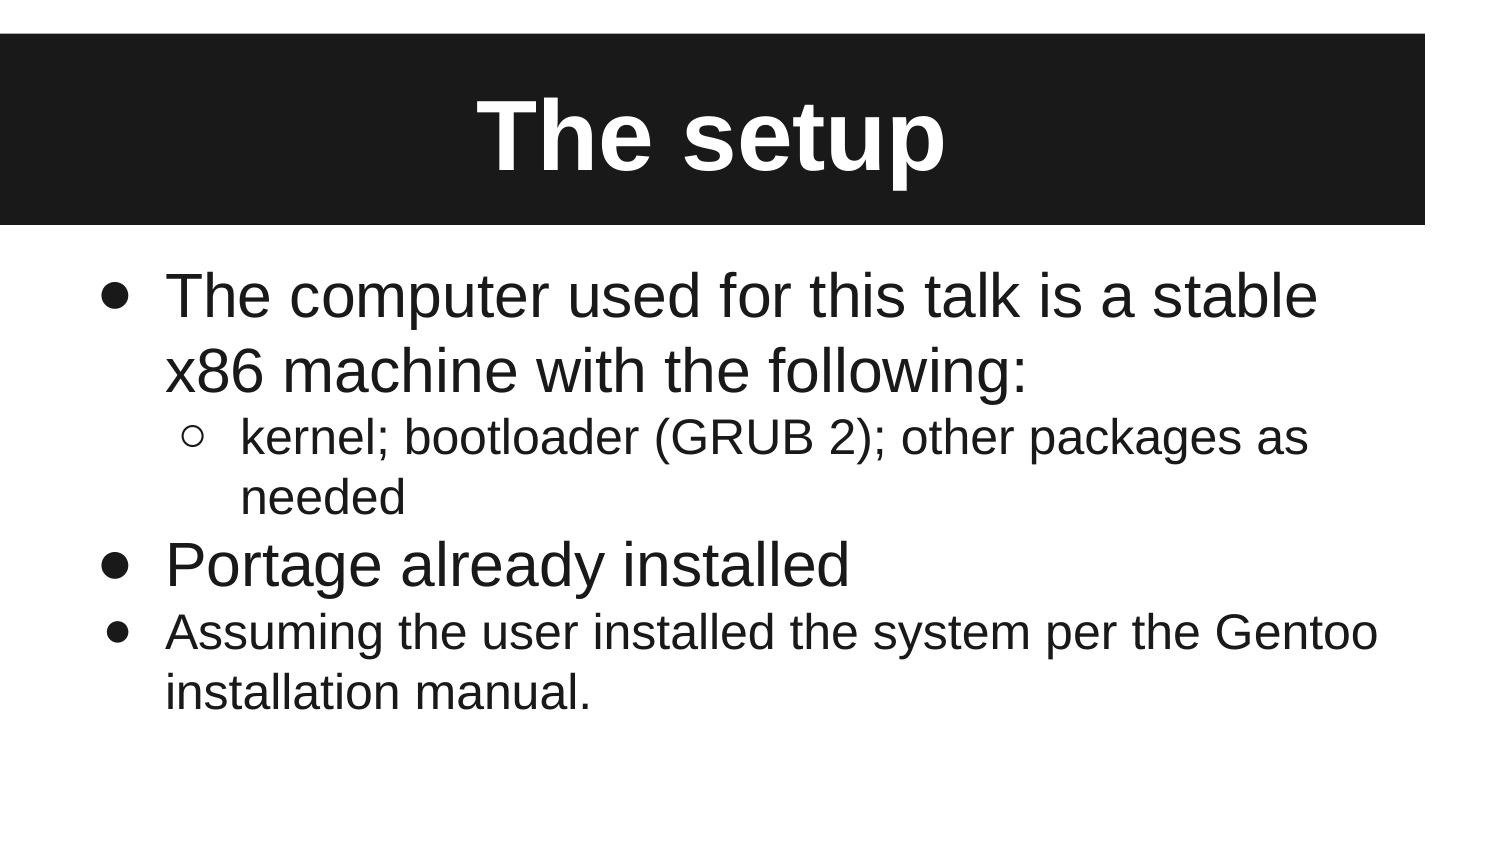

# The setup
The computer used for this talk is a stable x86 machine with the following:
kernel; bootloader (GRUB 2); other packages as needed
Portage already installed
Assuming the user installed the system per the Gentoo installation manual.